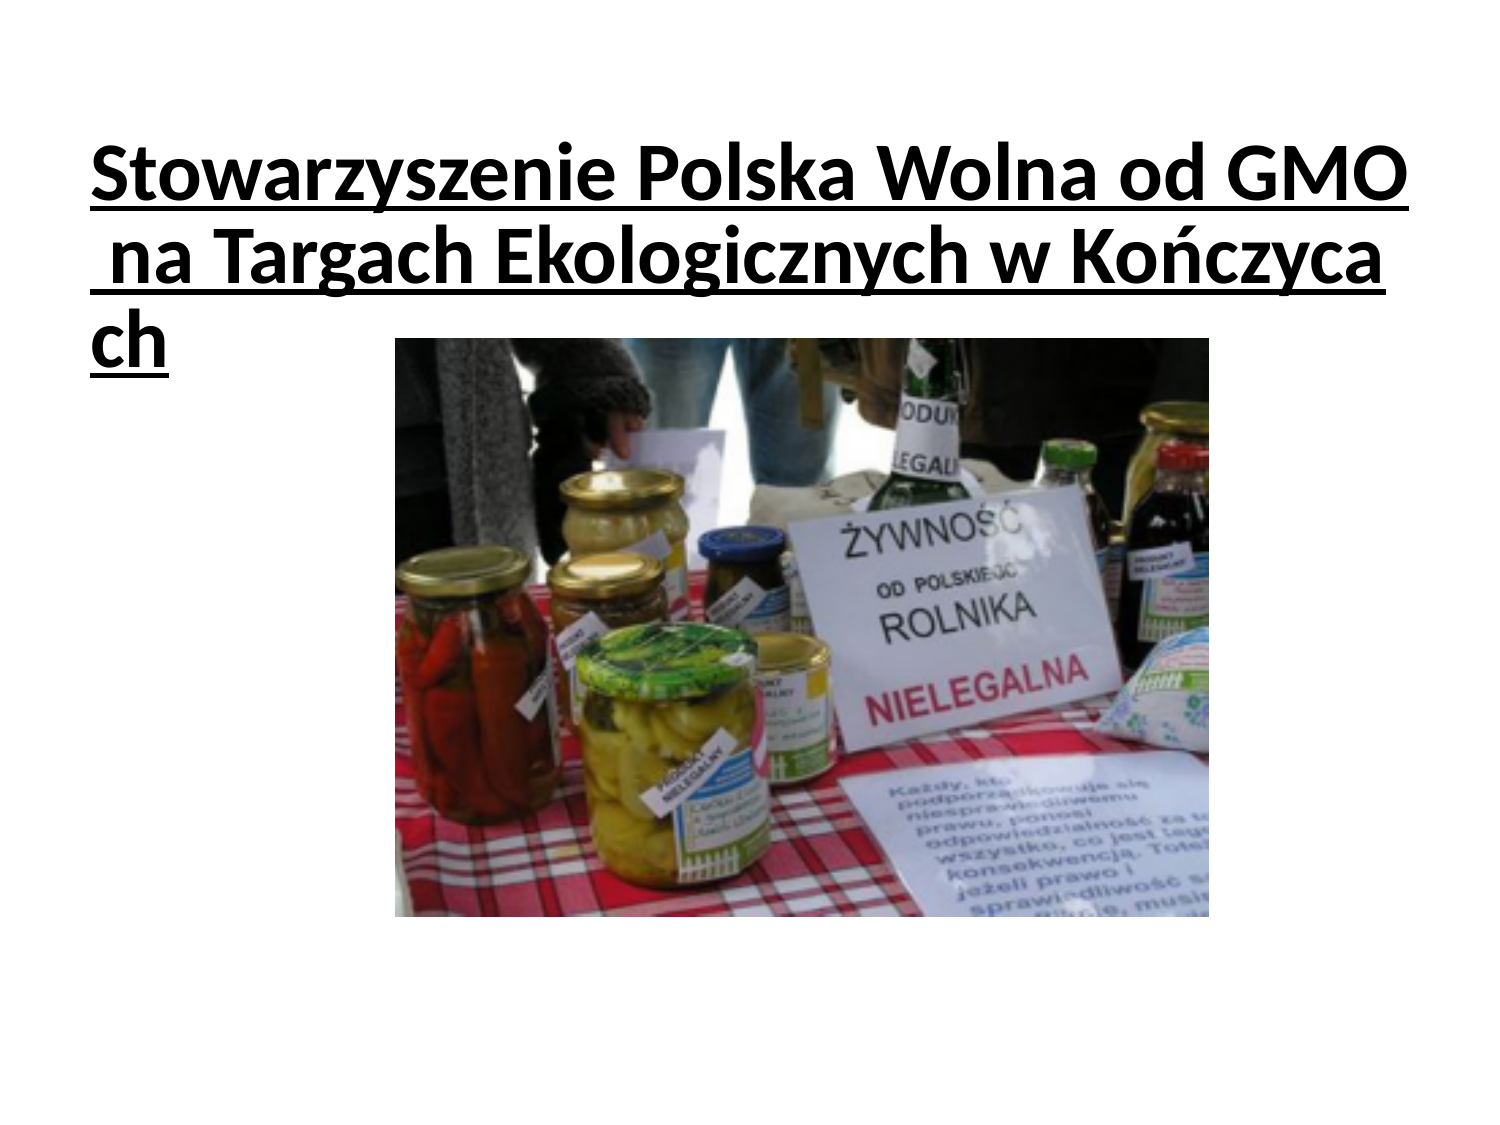

# Stowarzyszenie Polska Wolna od GMO na Targach Ekologicznych w Kończycach